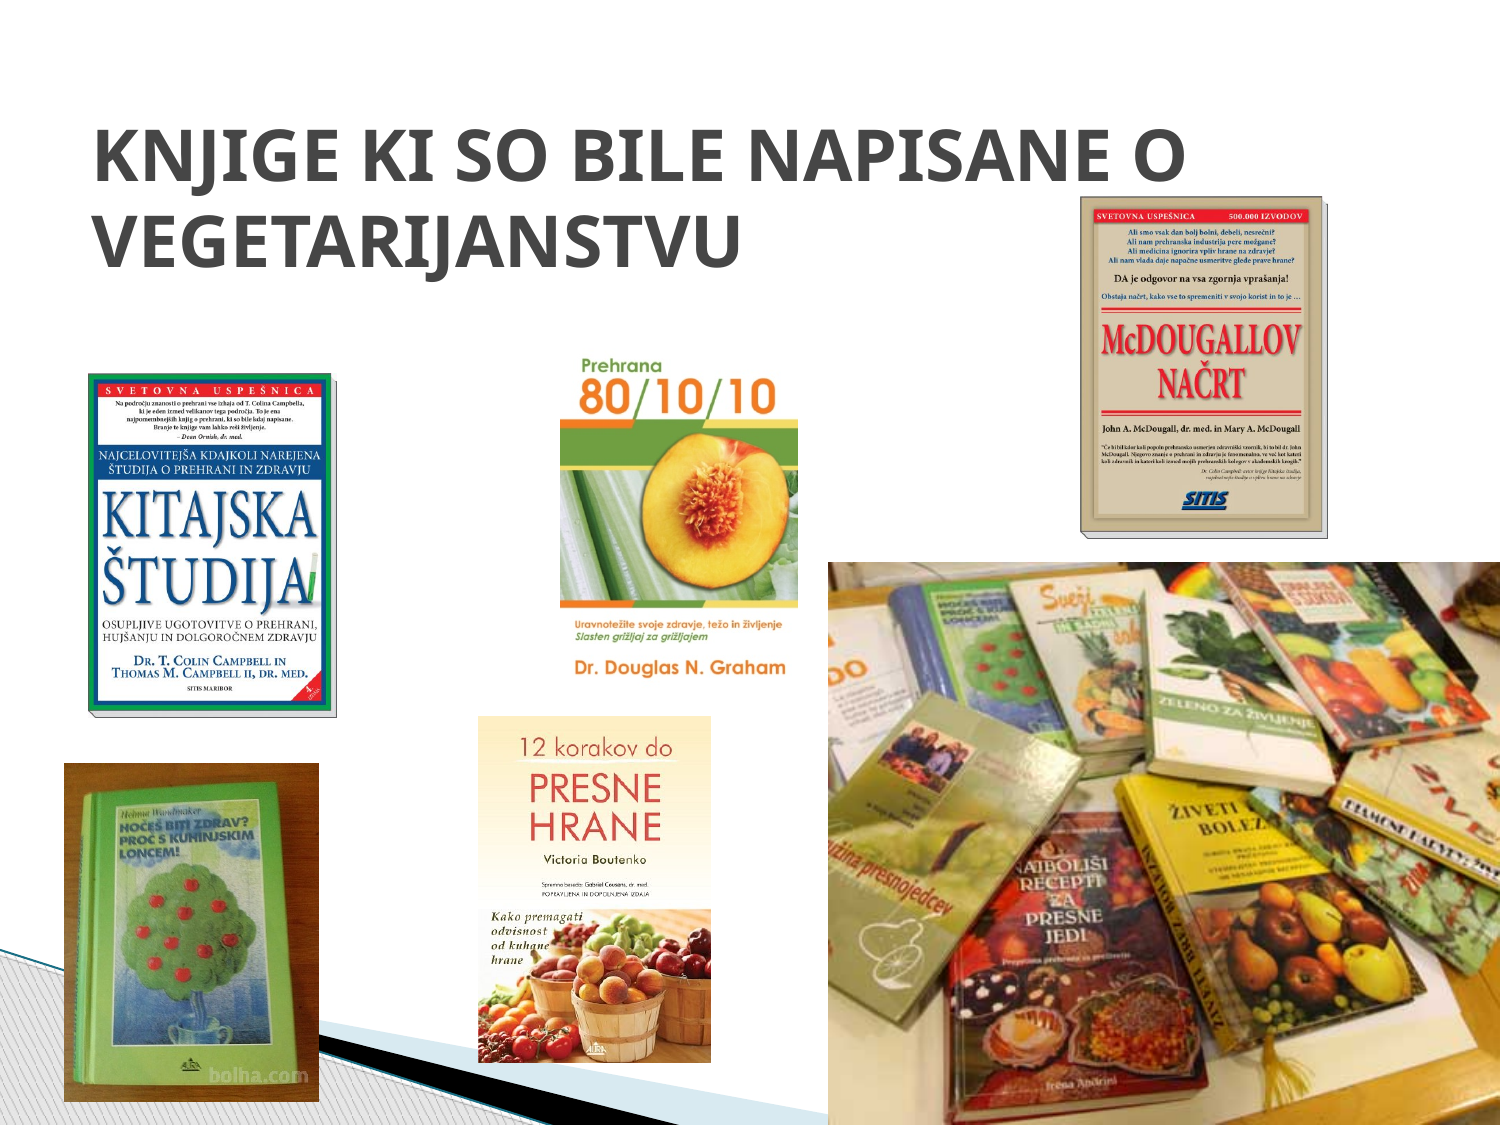

# KNJIGE KI SO BILE NAPISANE O VEGETARIJANSTVU